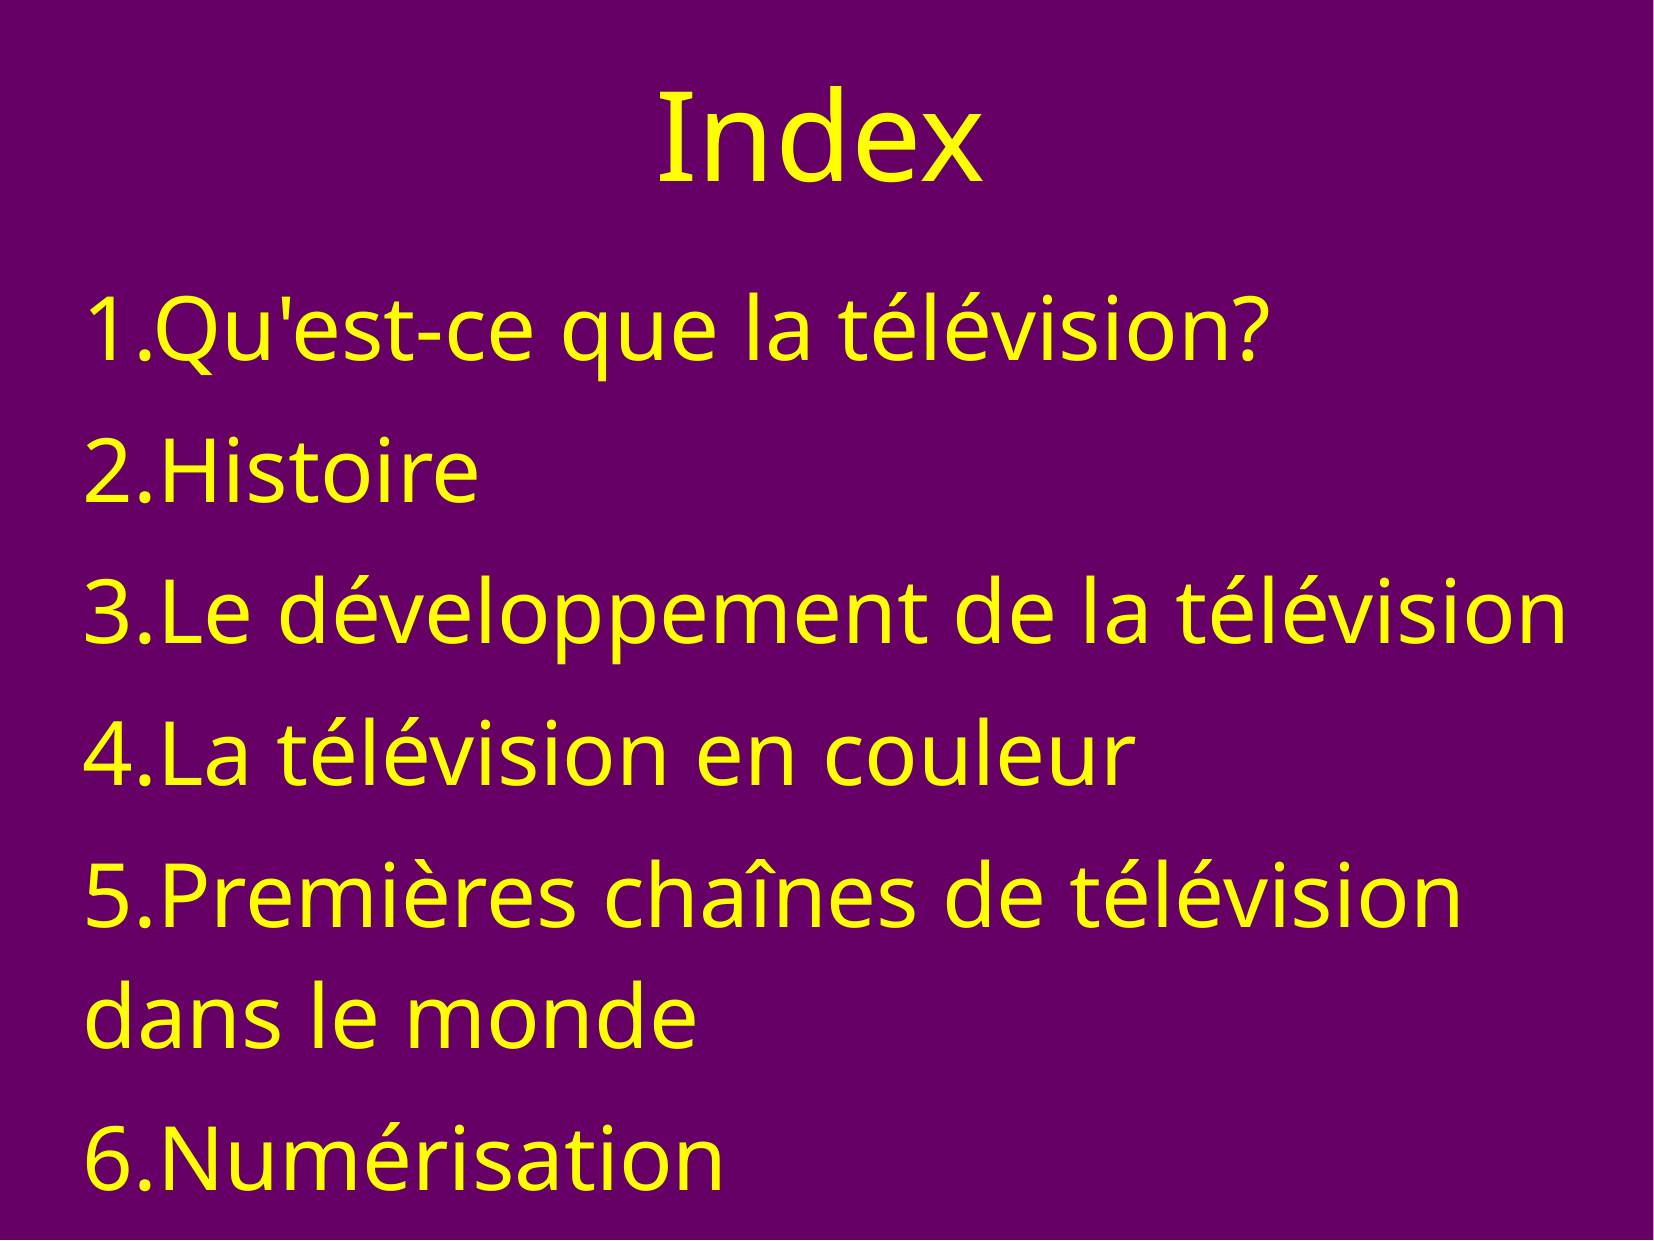

# Index
1.Qu'est-ce que la télévision?
2.Histoire
3.Le développement de la télévision
4.La télévision en couleur
5.Premières chaînes de télévision dans le monde
6.Numérisation